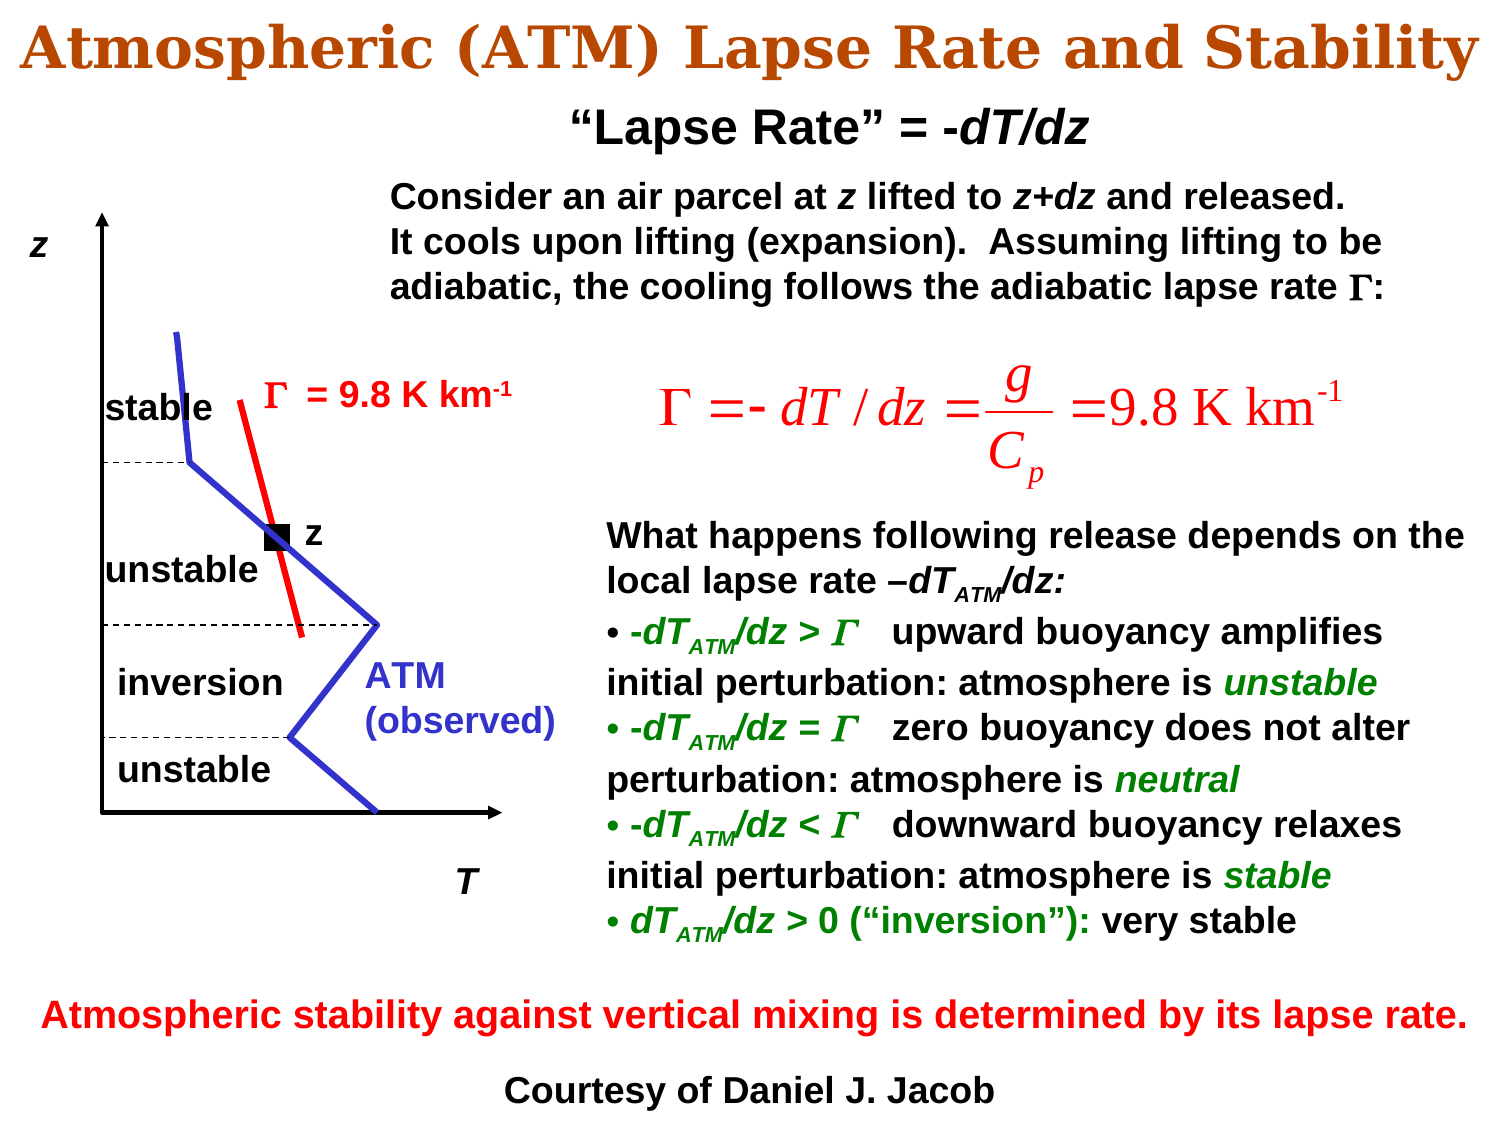

# ATMOSPHERIC LAPSE RATE AND STABILITY
Atmospheric (ATM) Lapse Rate and Stability
“Lapse Rate” = -dT/dz
Consider an air parcel at z lifted to z+dz and released.
It cools upon lifting (expansion). Assuming lifting to be adiabatic, the cooling follows the adiabatic lapse rate :
z
= 9.8 K km-1
stable
z
What happens following release depends on the local lapse rate –dTATM/dz:
 -dTATM/dz >  upward buoyancy amplifies initial perturbation: atmosphere is unstable
 -dTATM/dz =  zero buoyancy does not alter perturbation: atmosphere is neutral
 -dTATM/dz <  downward buoyancy relaxes initial perturbation: atmosphere is stable
 dTATM/dz > 0 (“inversion”): very stable
unstable
ATM
(observed)
inversion
unstable
T
Atmospheric stability against vertical mixing is determined by its lapse rate.
Courtesy of Daniel J. Jacob